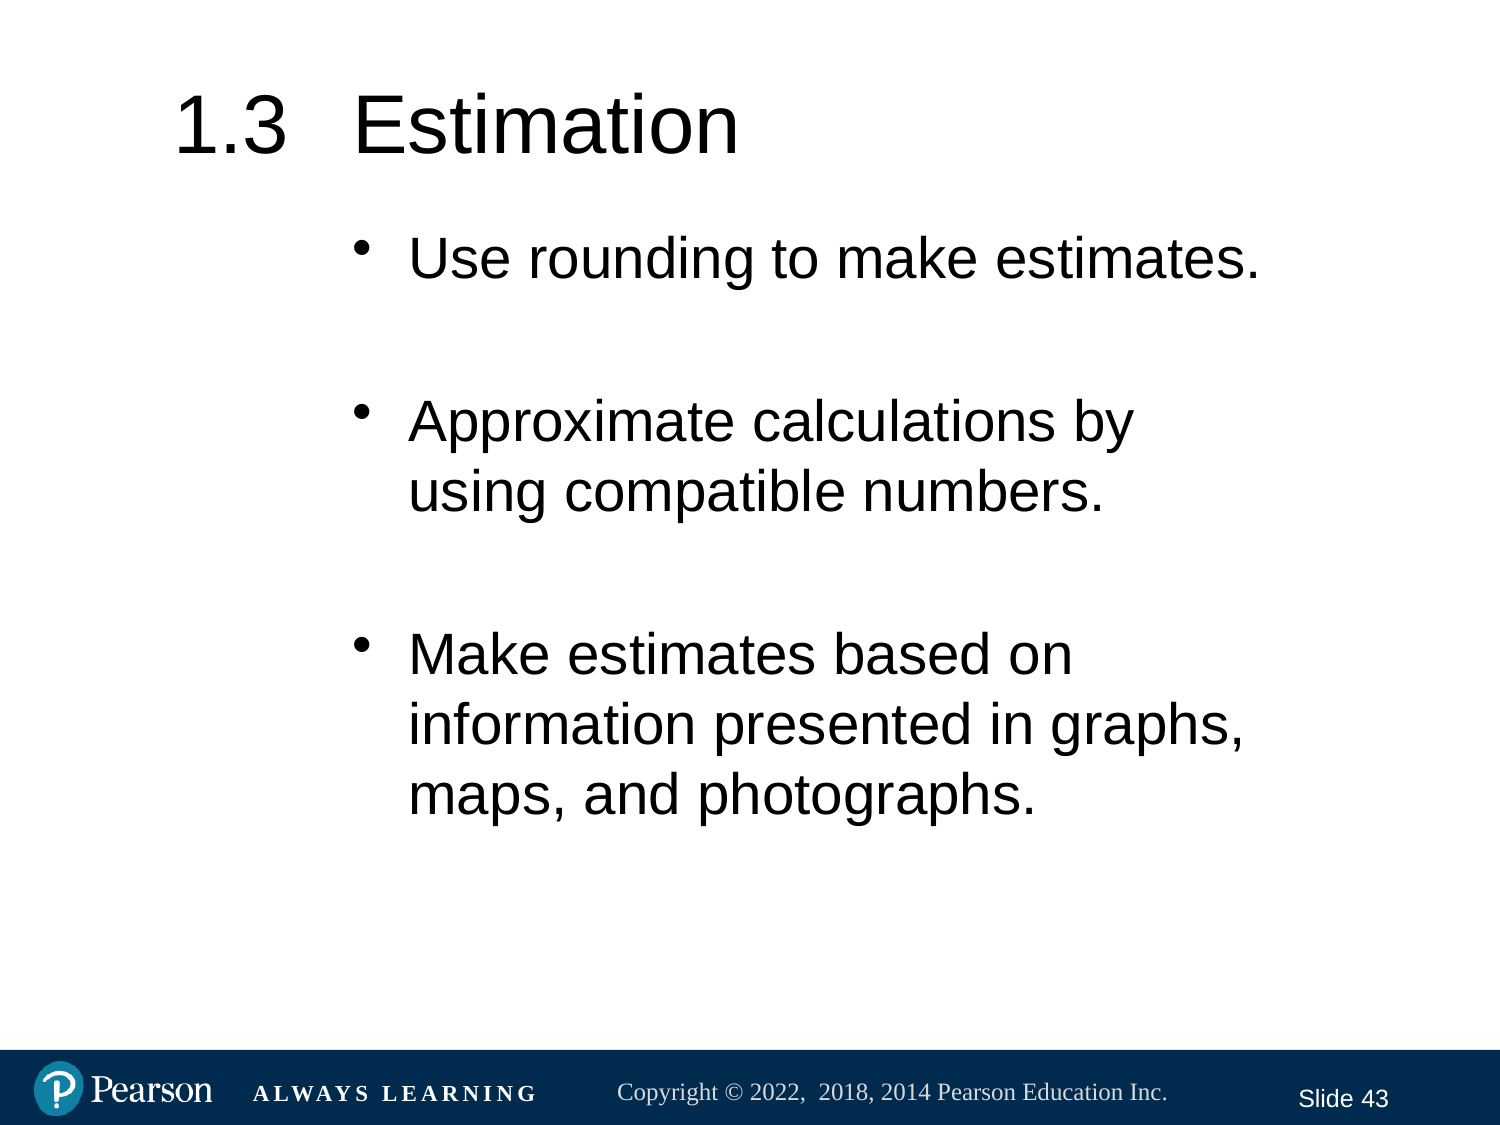

1.3
# Estimation
Use rounding to make estimates.
Approximate calculations by using compatible numbers.
Make estimates based on information presented in graphs, maps, and photographs.